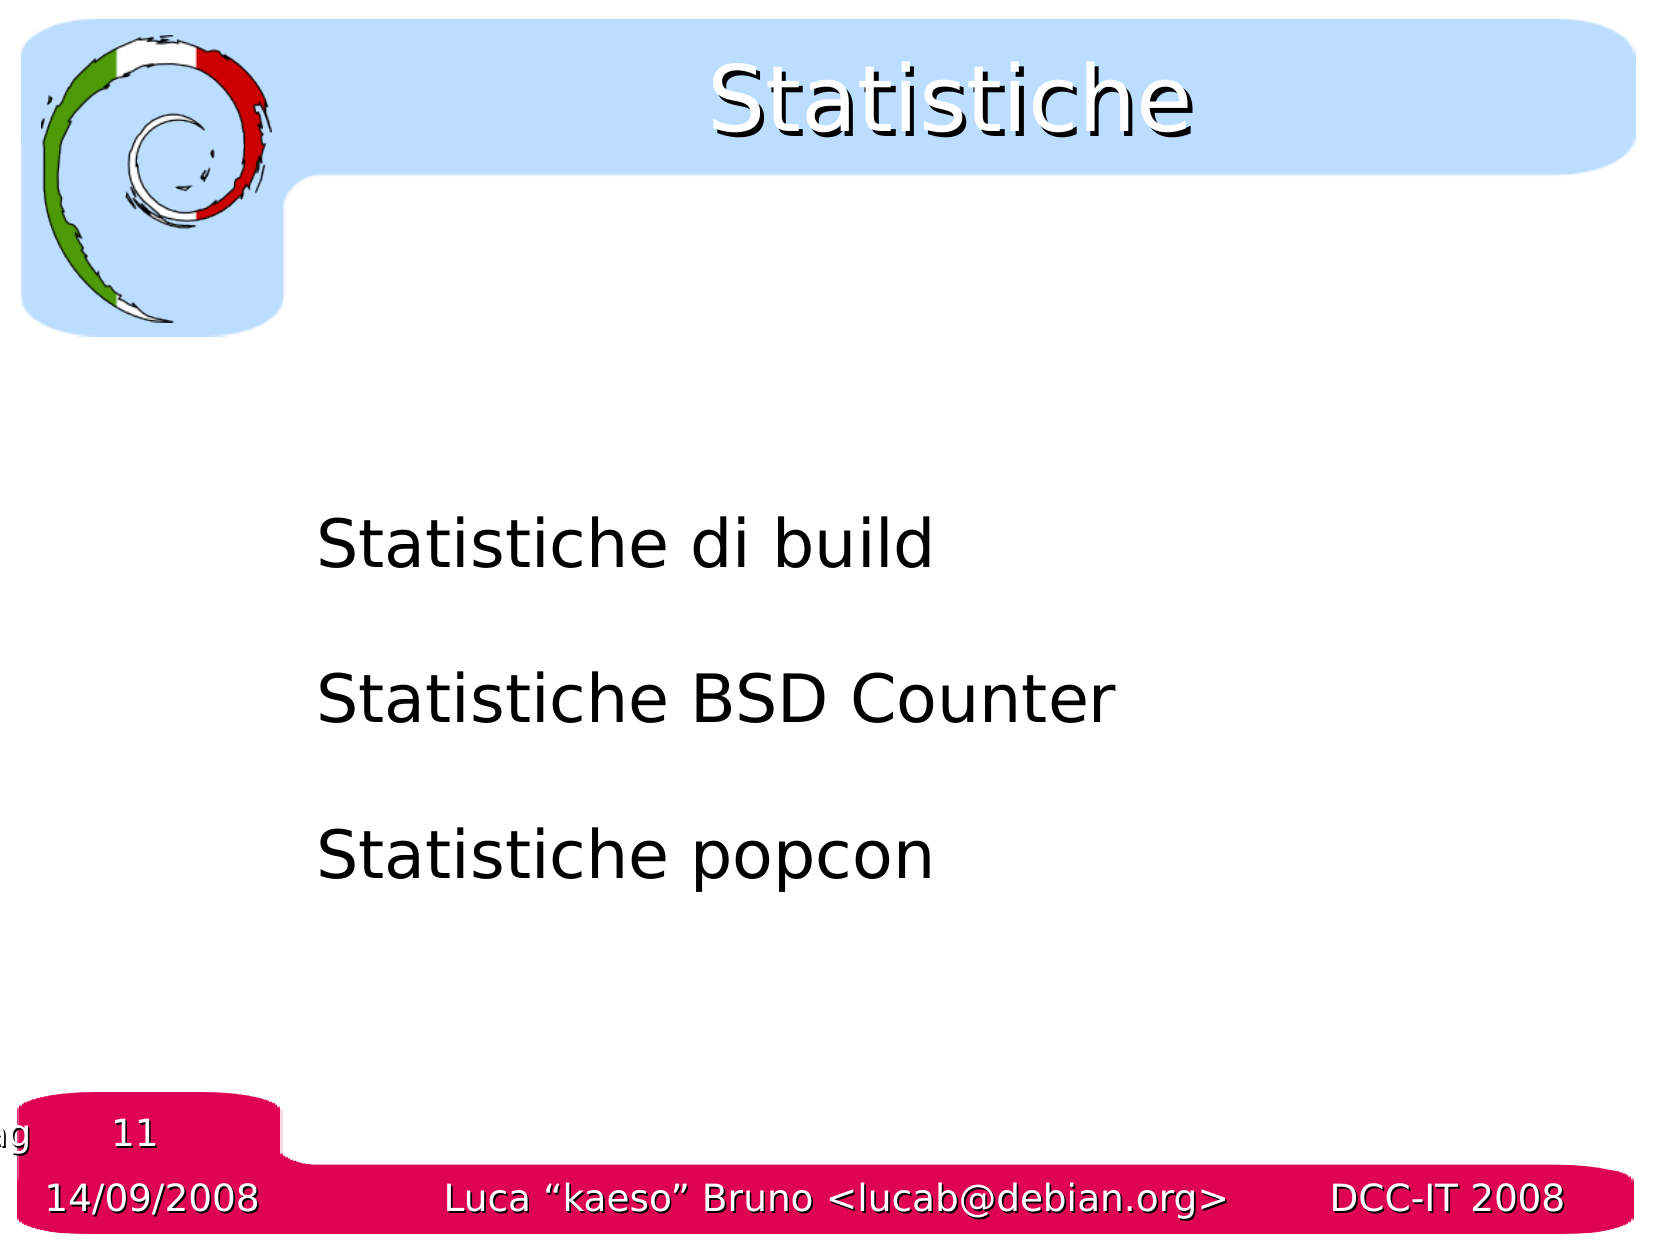

# Statistiche
 Statistiche di build
 Statistiche BSD Counter
 Statistiche popcon
Pag
Luca “kaeso” Bruno <lucab@debian.org> 		DCC-IT 2008
14/09/2008